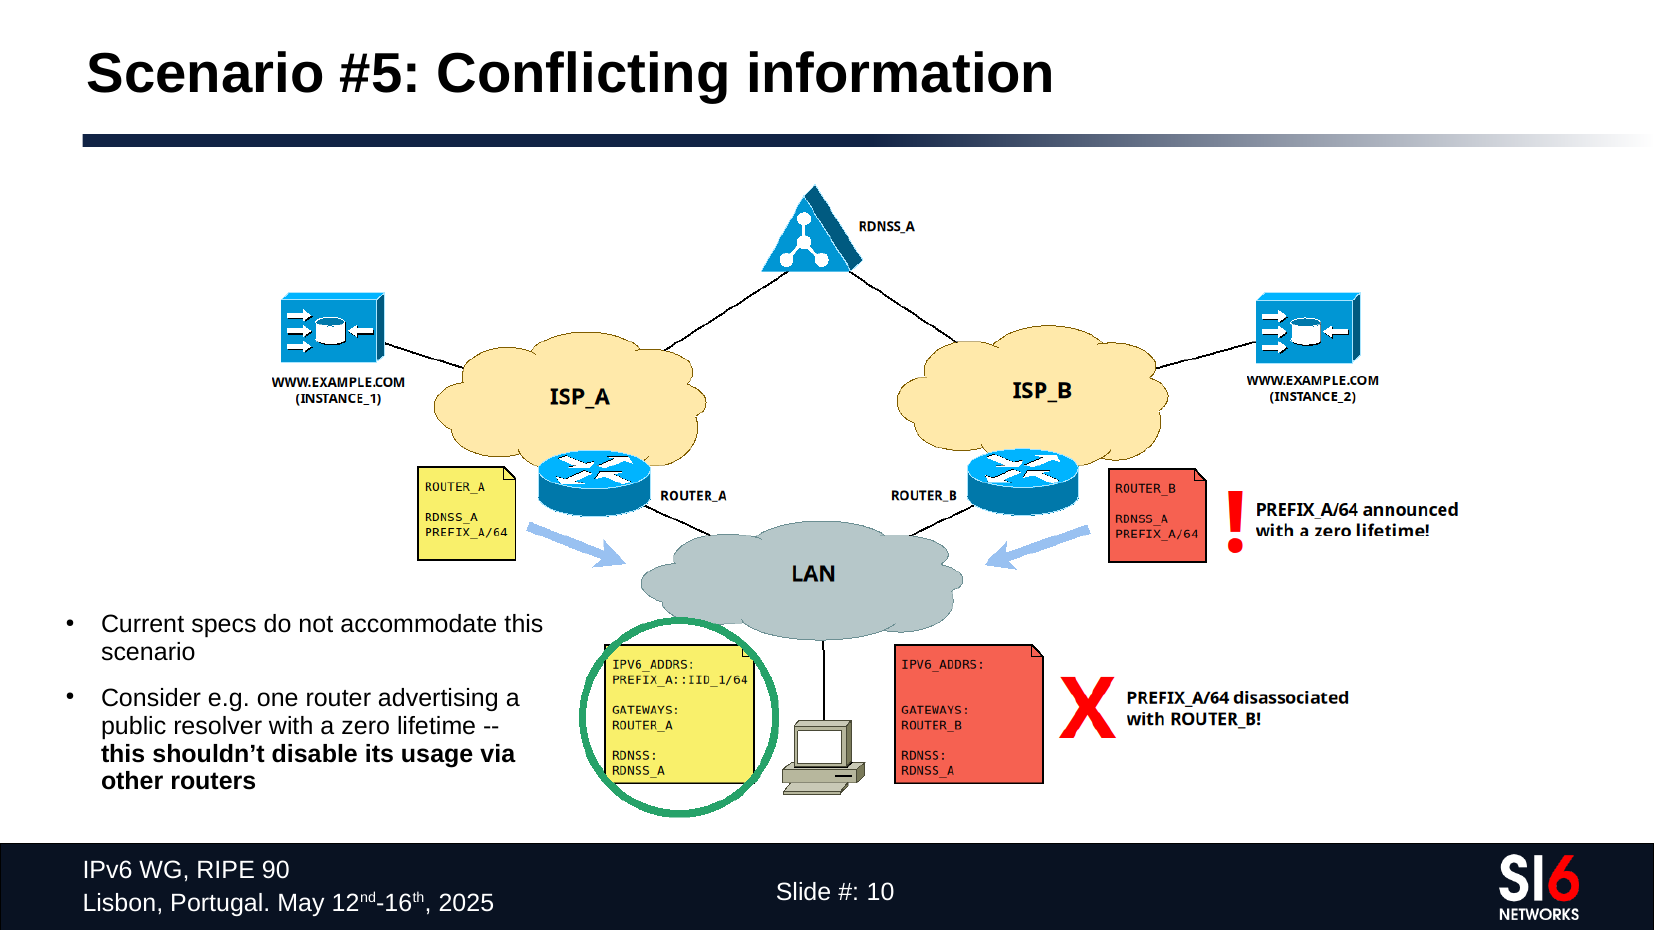

# Scenario #5: Conflicting information
Current specs do not accommodate this scenario
Consider e.g. one router advertising a public resolver with a zero lifetime -- this shouldn’t disable its usage via other routers